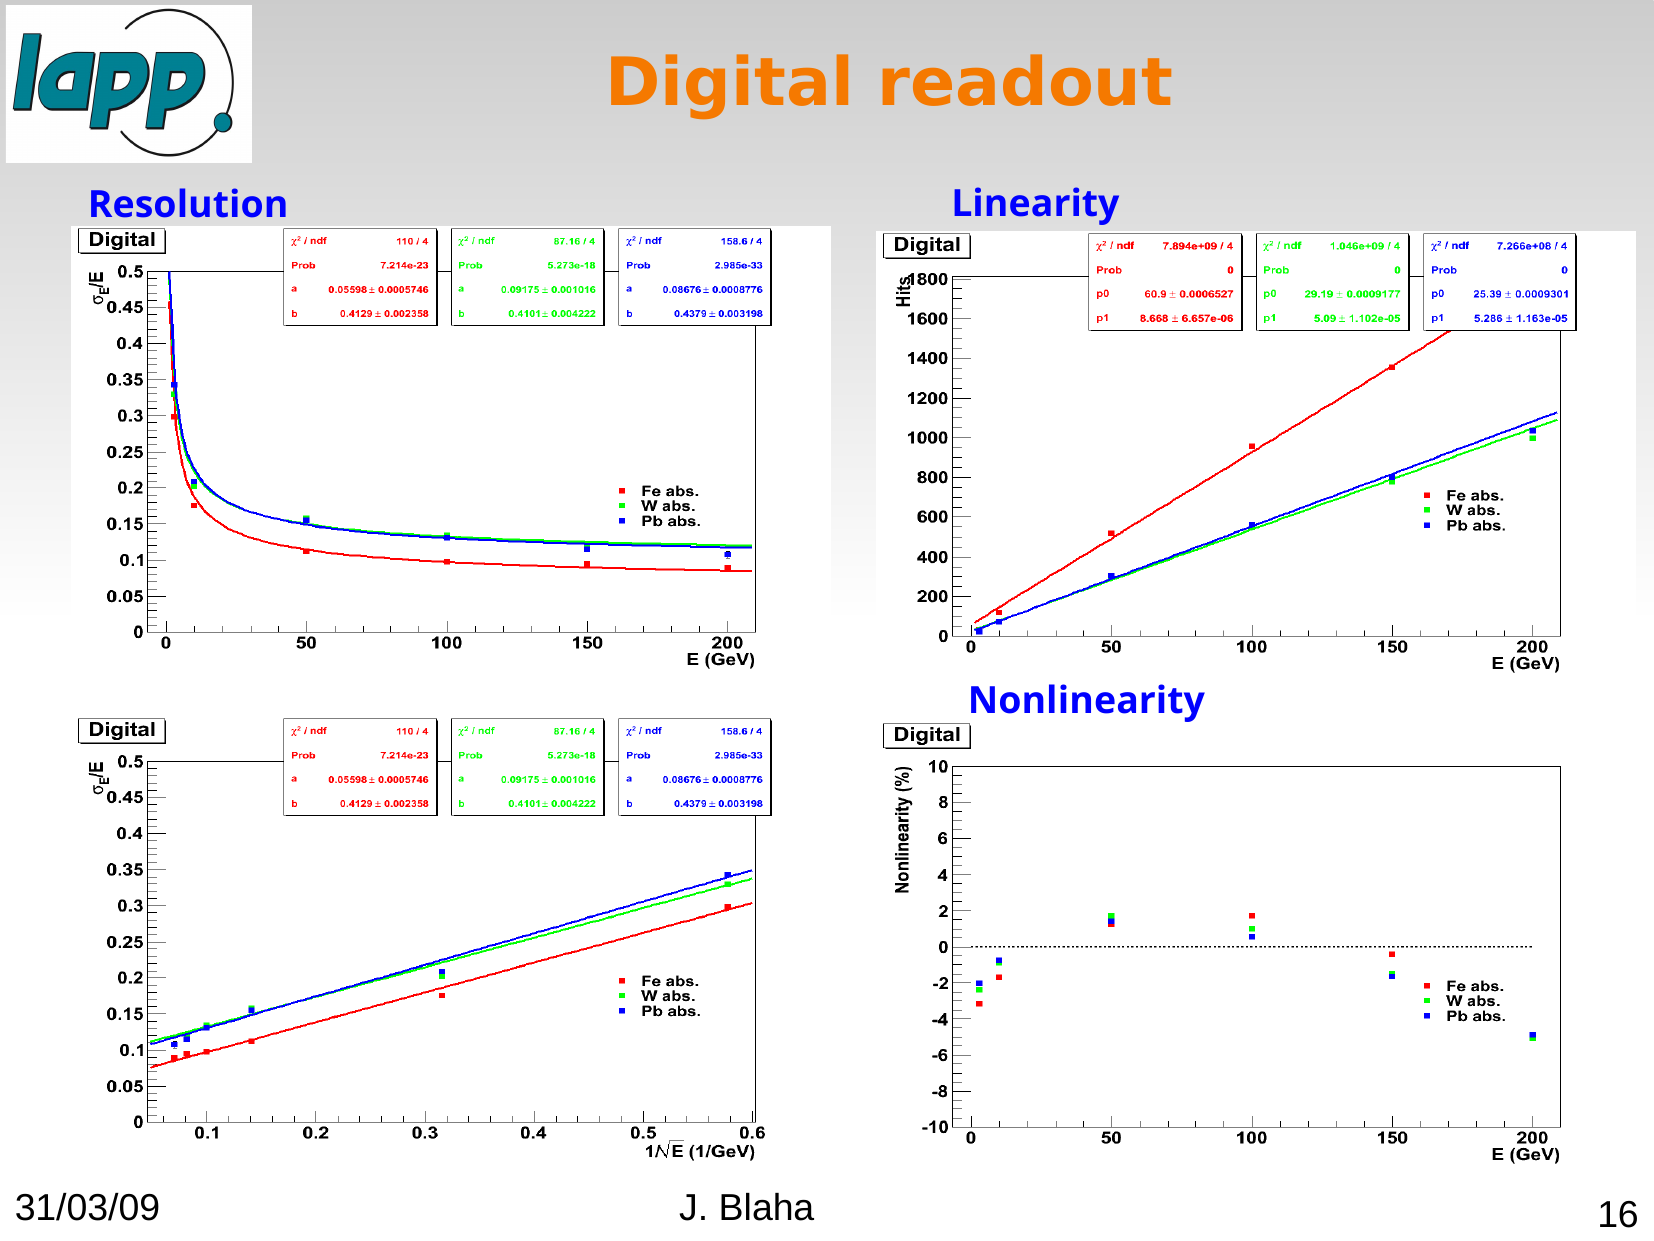

# Digital readout
Linearity
Resolution
Nonlinearity
31/03/09
 J. Blaha